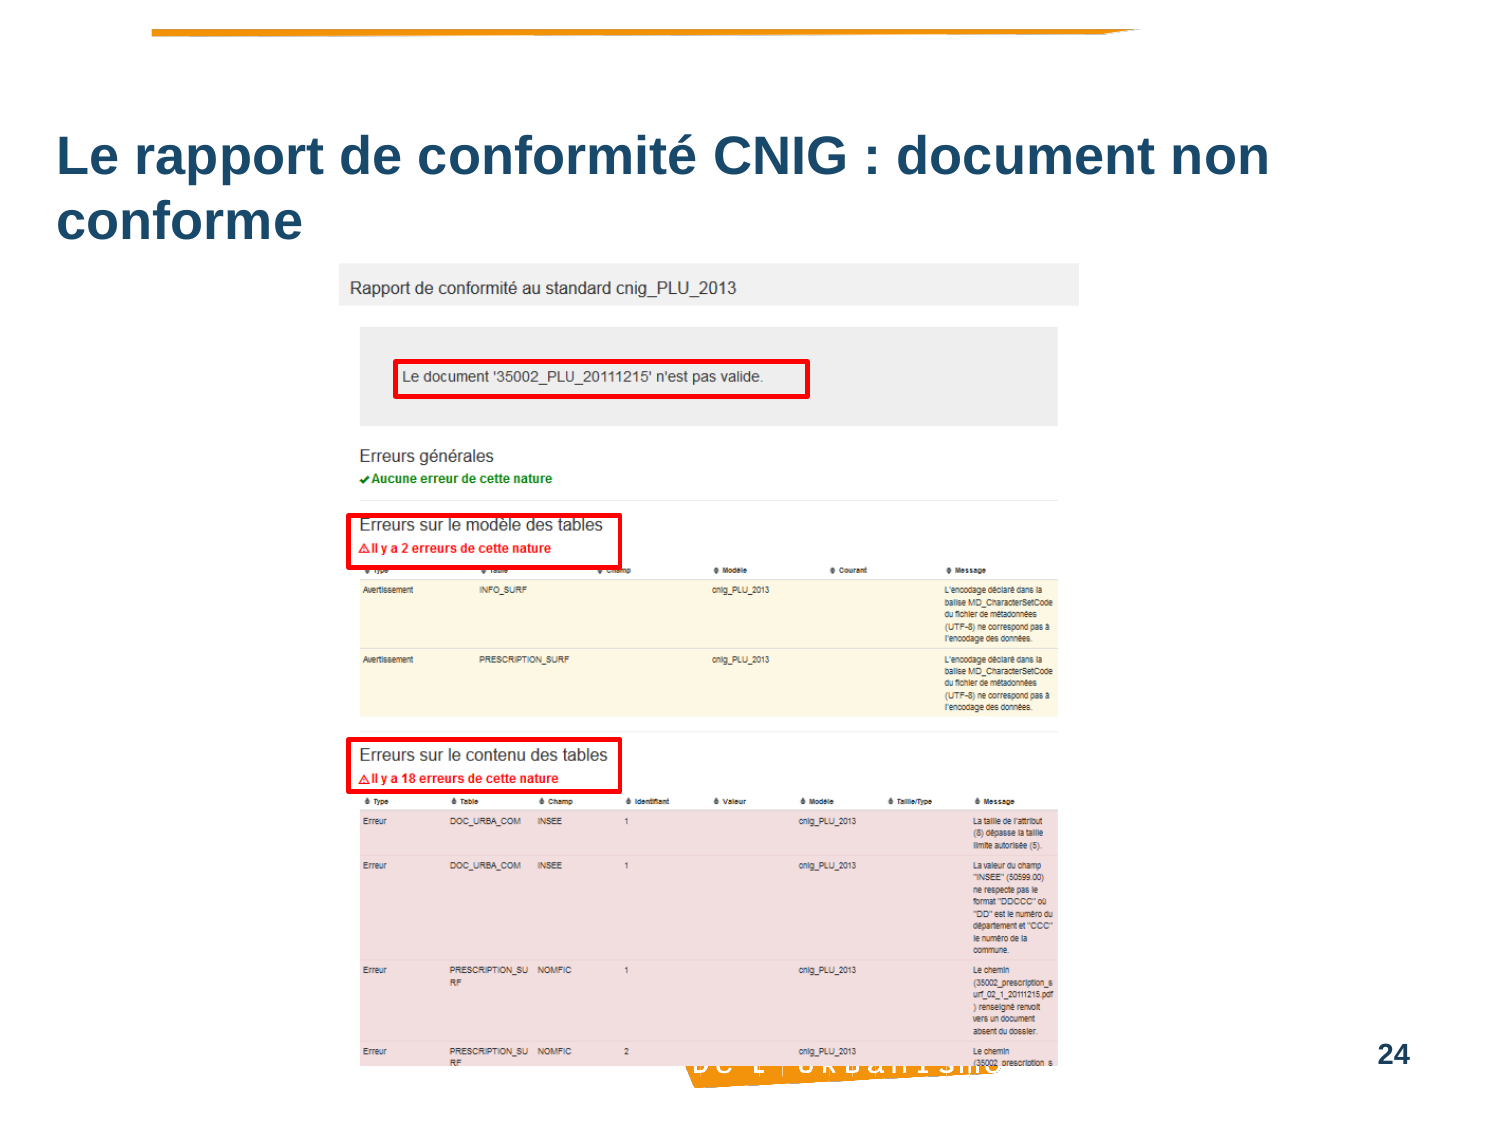

# Le rapport de conformité CNIG : document non conforme